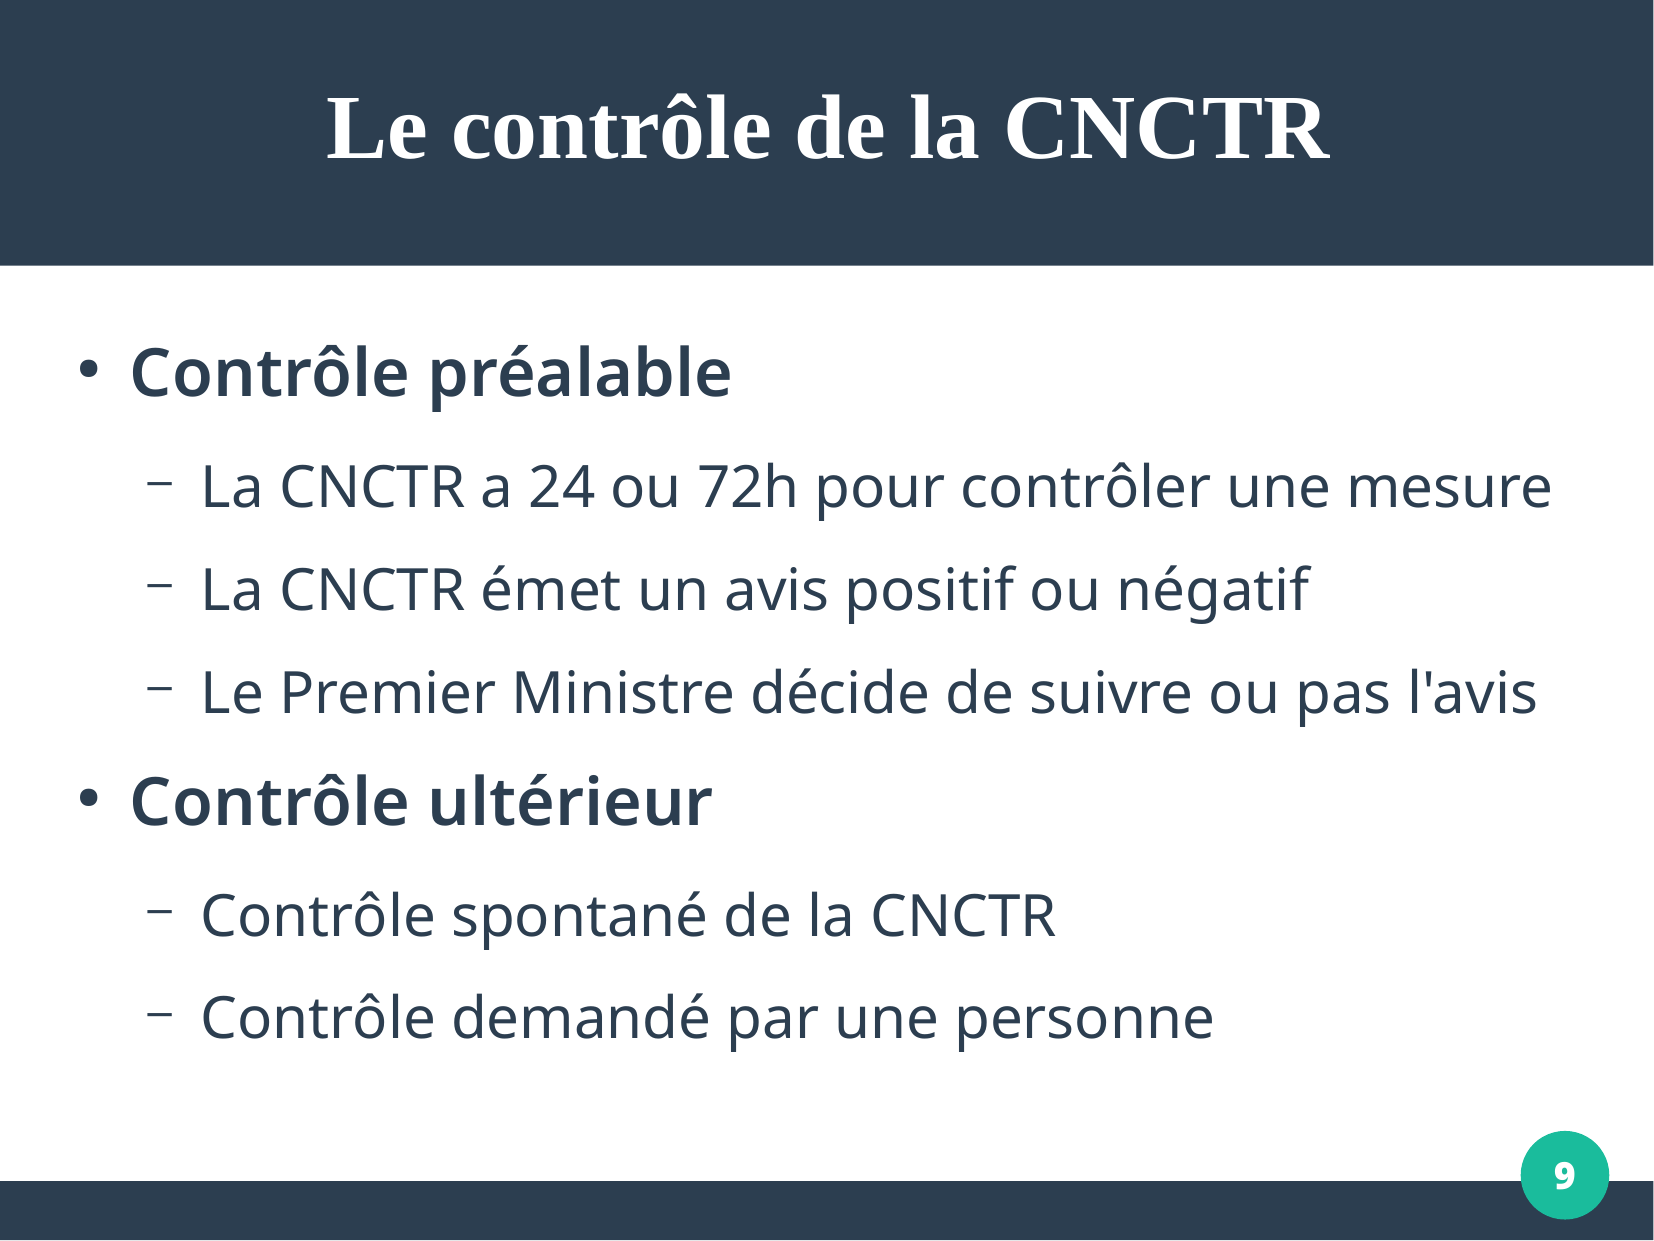

# Le contrôle de la CNCTR
Contrôle préalable
La CNCTR a 24 ou 72h pour contrôler une mesure
La CNCTR émet un avis positif ou négatif
Le Premier Ministre décide de suivre ou pas l'avis
Contrôle ultérieur
Contrôle spontané de la CNCTR
Contrôle demandé par une personne
9